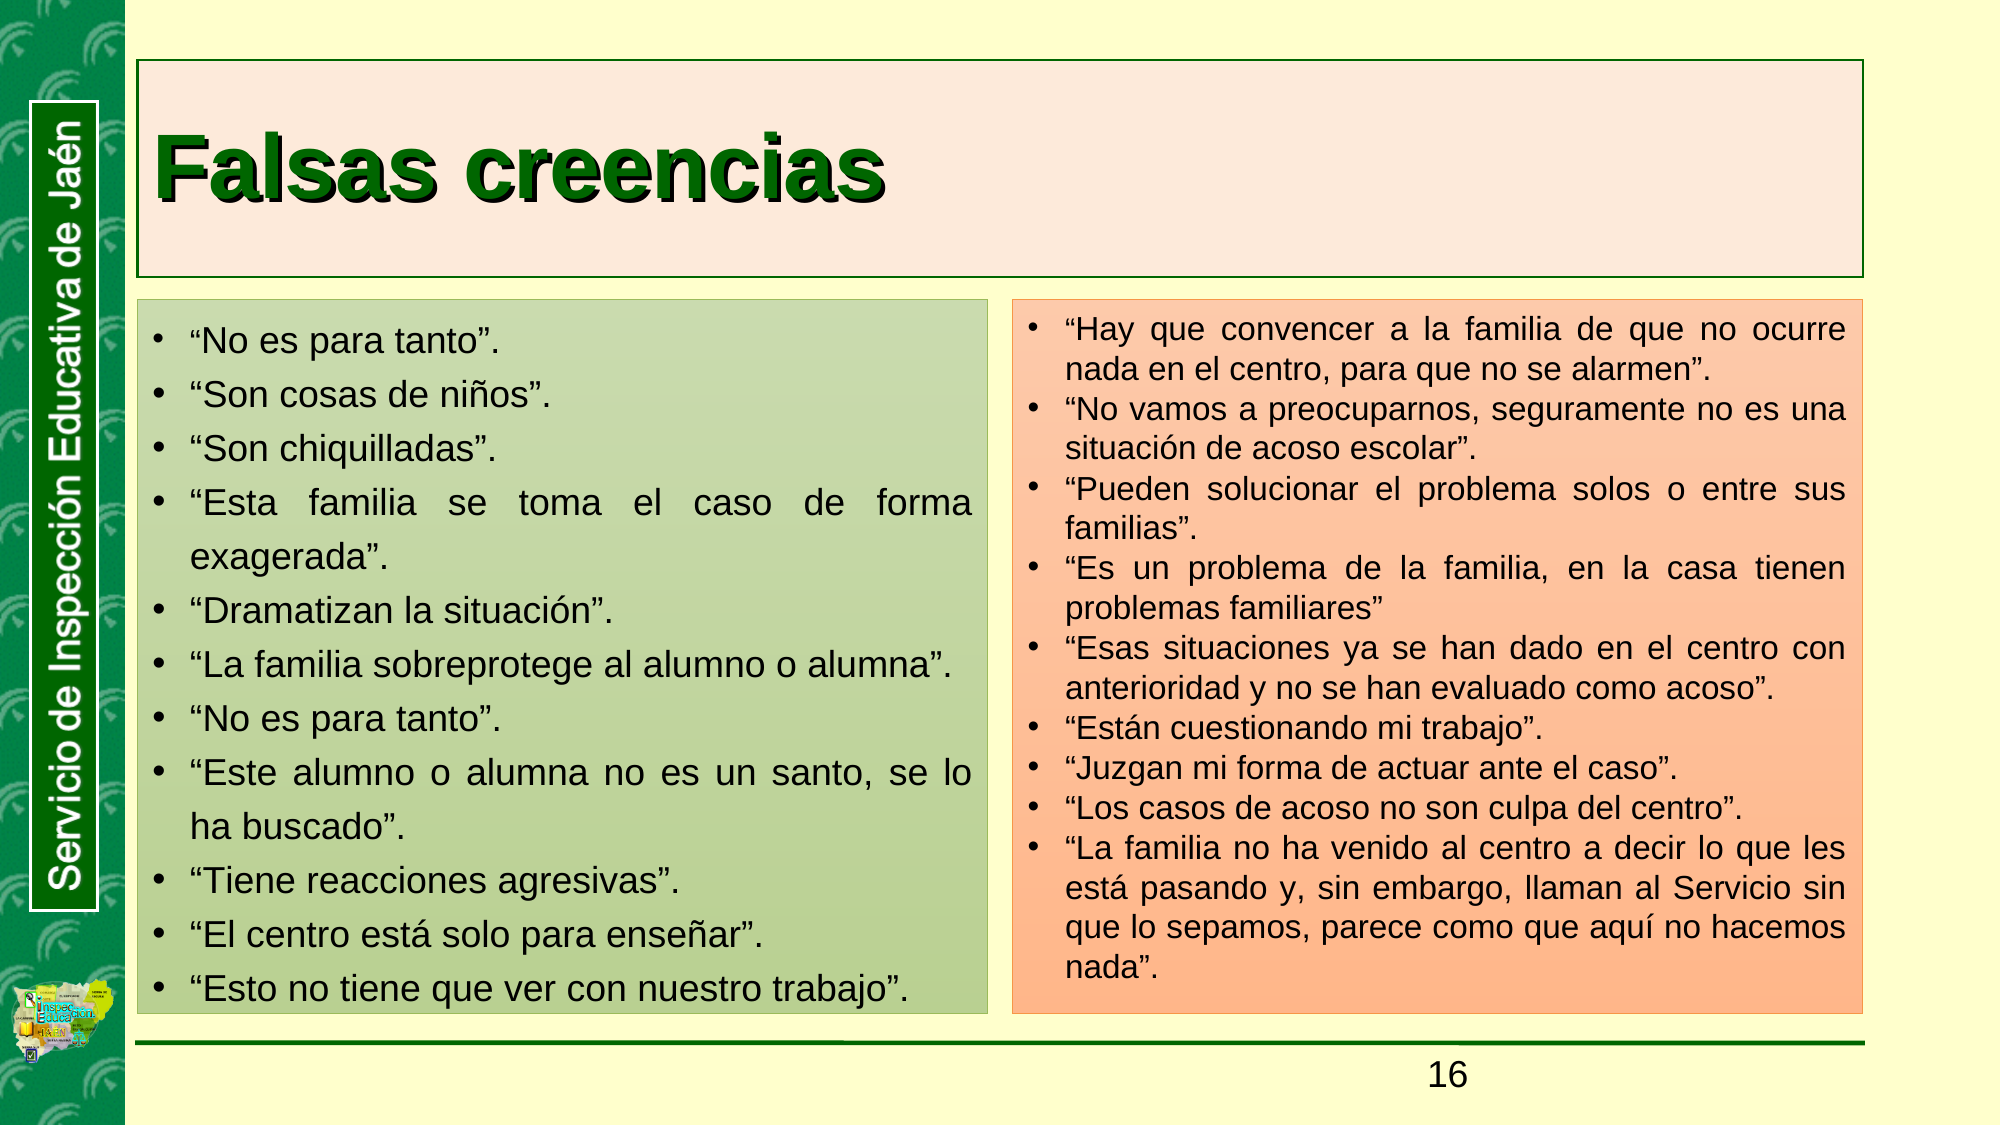

Falsas creencias
“No es para tanto”.
“Son cosas de niños”.
“Son chiquilladas”.
“Esta familia se toma el caso de forma exagerada”.
“Dramatizan la situación”.
“La familia sobreprotege al alumno o alumna”.
“No es para tanto”.
“Este alumno o alumna no es un santo, se lo ha buscado”.
“Tiene reacciones agresivas”.
“El centro está solo para enseñar”.
“Esto no tiene que ver con nuestro trabajo”.
“Hay que convencer a la familia de que no ocurre nada en el centro, para que no se alarmen”.
“No vamos a preocuparnos, seguramente no es una situación de acoso escolar”.
“Pueden solucionar el problema solos o entre sus familias”.
“Es un problema de la familia, en la casa tienen problemas familiares”
“Esas situaciones ya se han dado en el centro con anterioridad y no se han evaluado como acoso”.
“Están cuestionando mi trabajo”.
“Juzgan mi forma de actuar ante el caso”.
“Los casos de acoso no son culpa del centro”.
“La familia no ha venido al centro a decir lo que les está pasando y, sin embargo, llaman al Servicio sin que lo sepamos, parece como que aquí no hacemos nada”.